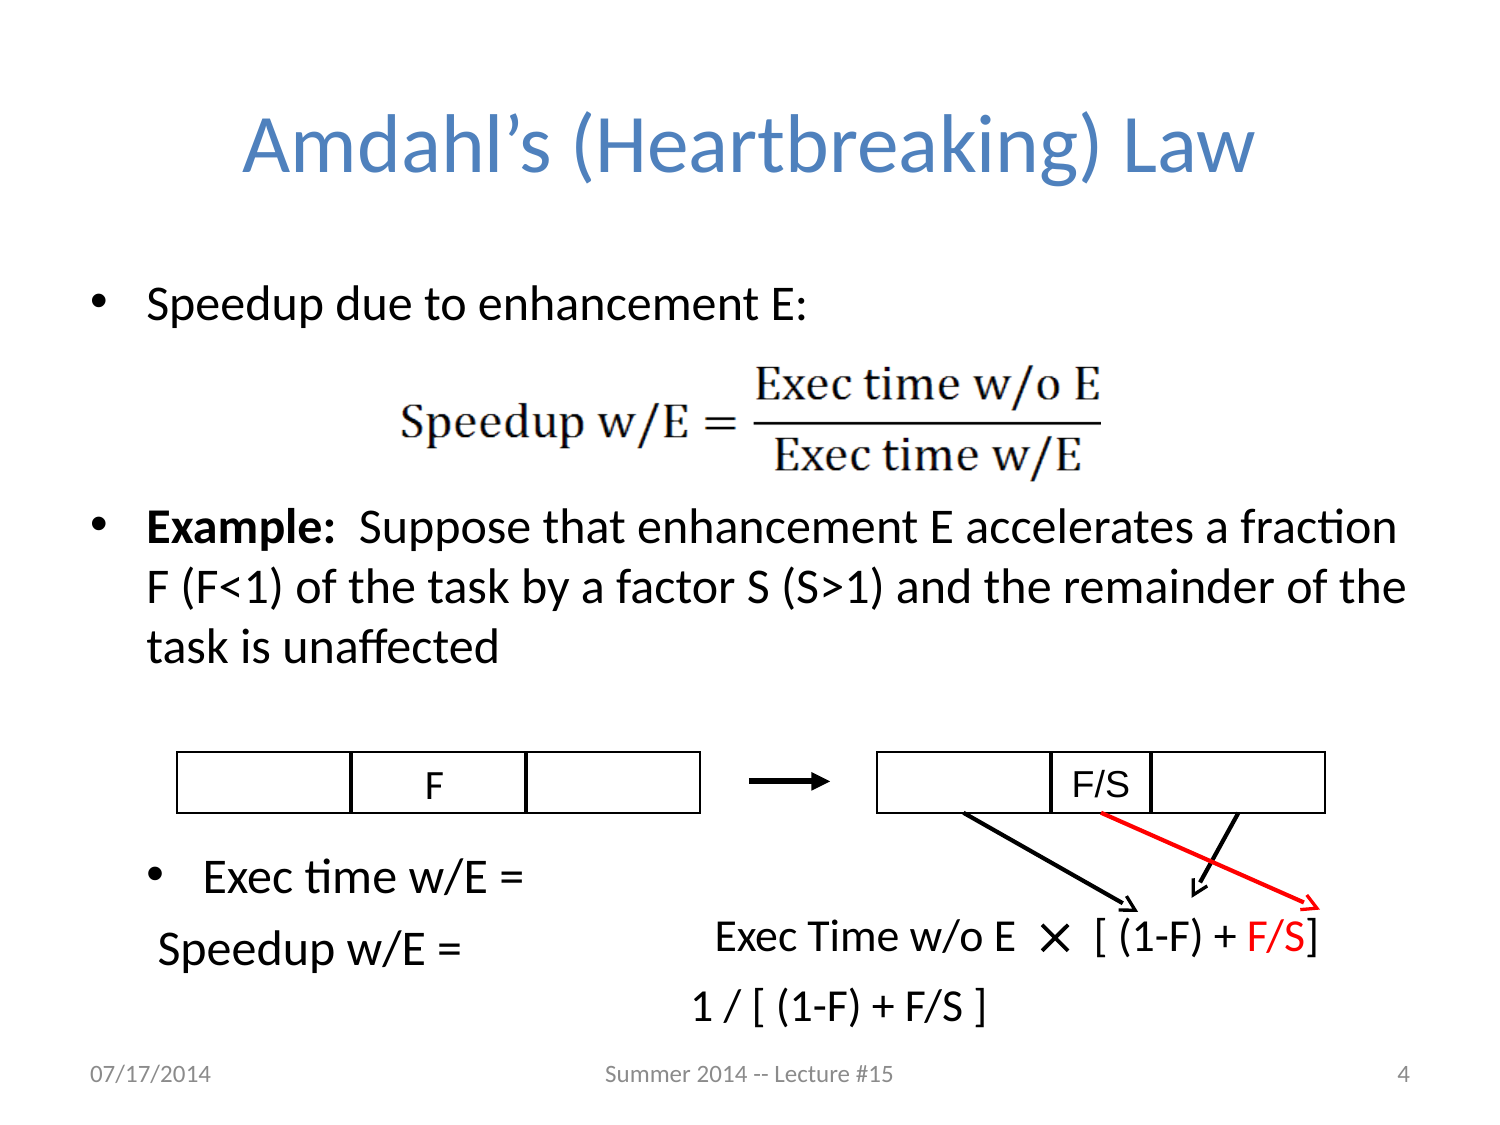

# Amdahl’s (Heartbreaking) Law
Speedup due to enhancement E:
Example: Suppose that enhancement E accelerates a fraction F (F<1) of the task by a factor S (S>1) and the remainder of the task is unaffected
Exec time w/E =
 Speedup w/E =
F
F/S
Exec Time w/o E  [ (1-F) + F/S]
1 / [ (1-F) + F/S ]
07/17/2014
Summer 2014 -- Lecture #15